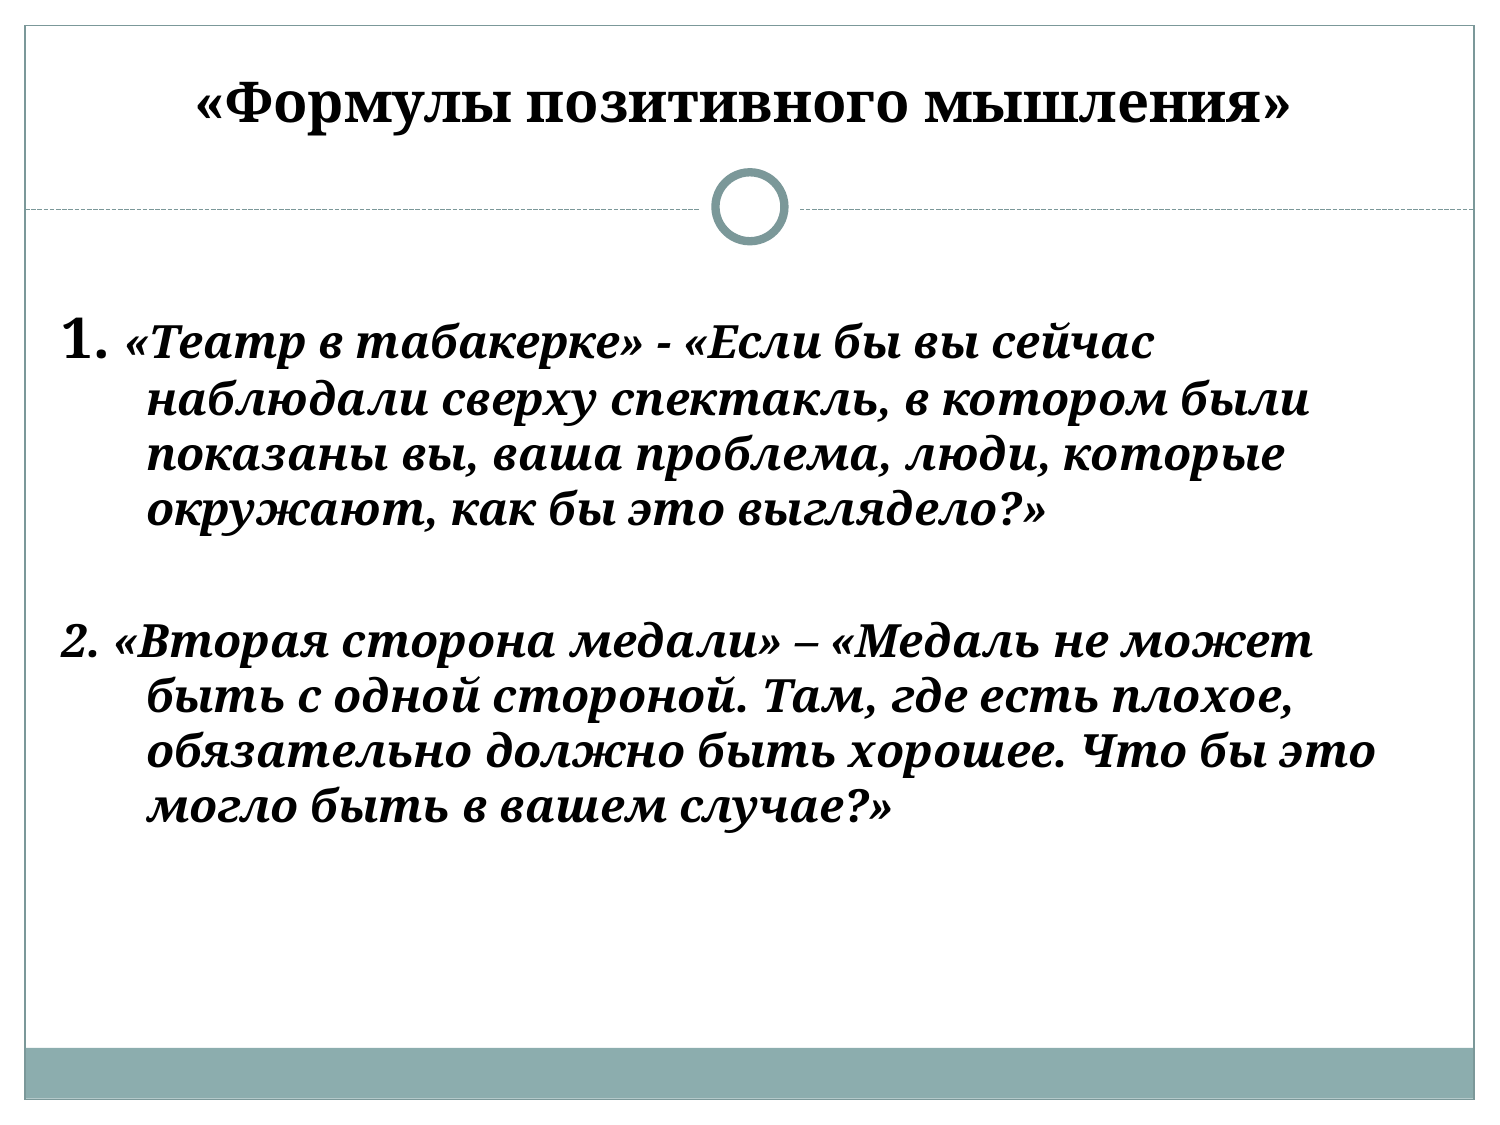

# «Формулы позитивного мышления»
1. «Театр в табакерке» - «Если бы вы сейчас наблюдали сверху спектакль, в котором были показаны вы, ваша проблема, люди, которые окружают, как бы это выглядело?»
2. «Вторая сторона медали» – «Медаль не может быть с одной стороной. Там, где есть плохое, обязательно должно быть хорошее. Что бы это могло быть в вашем случае?»